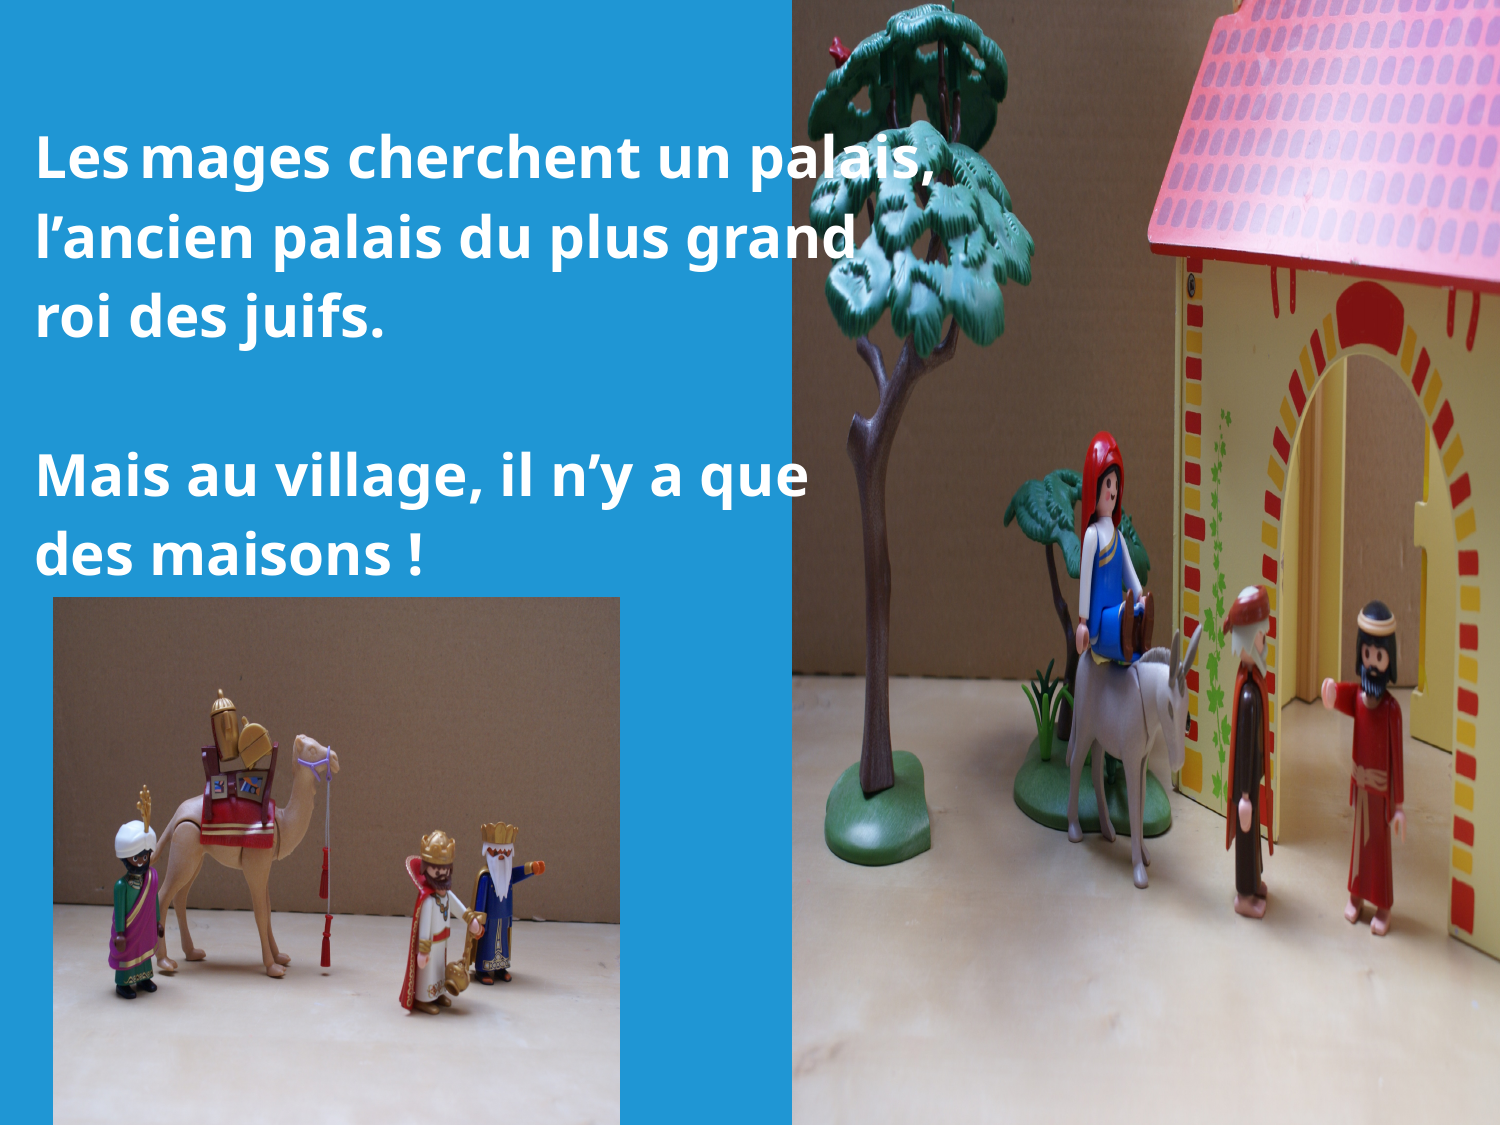

Les mages cherchent un palais,
l’ancien palais du plus grand
roi des juifs.
Mais au village, il n’y a que
des maisons !